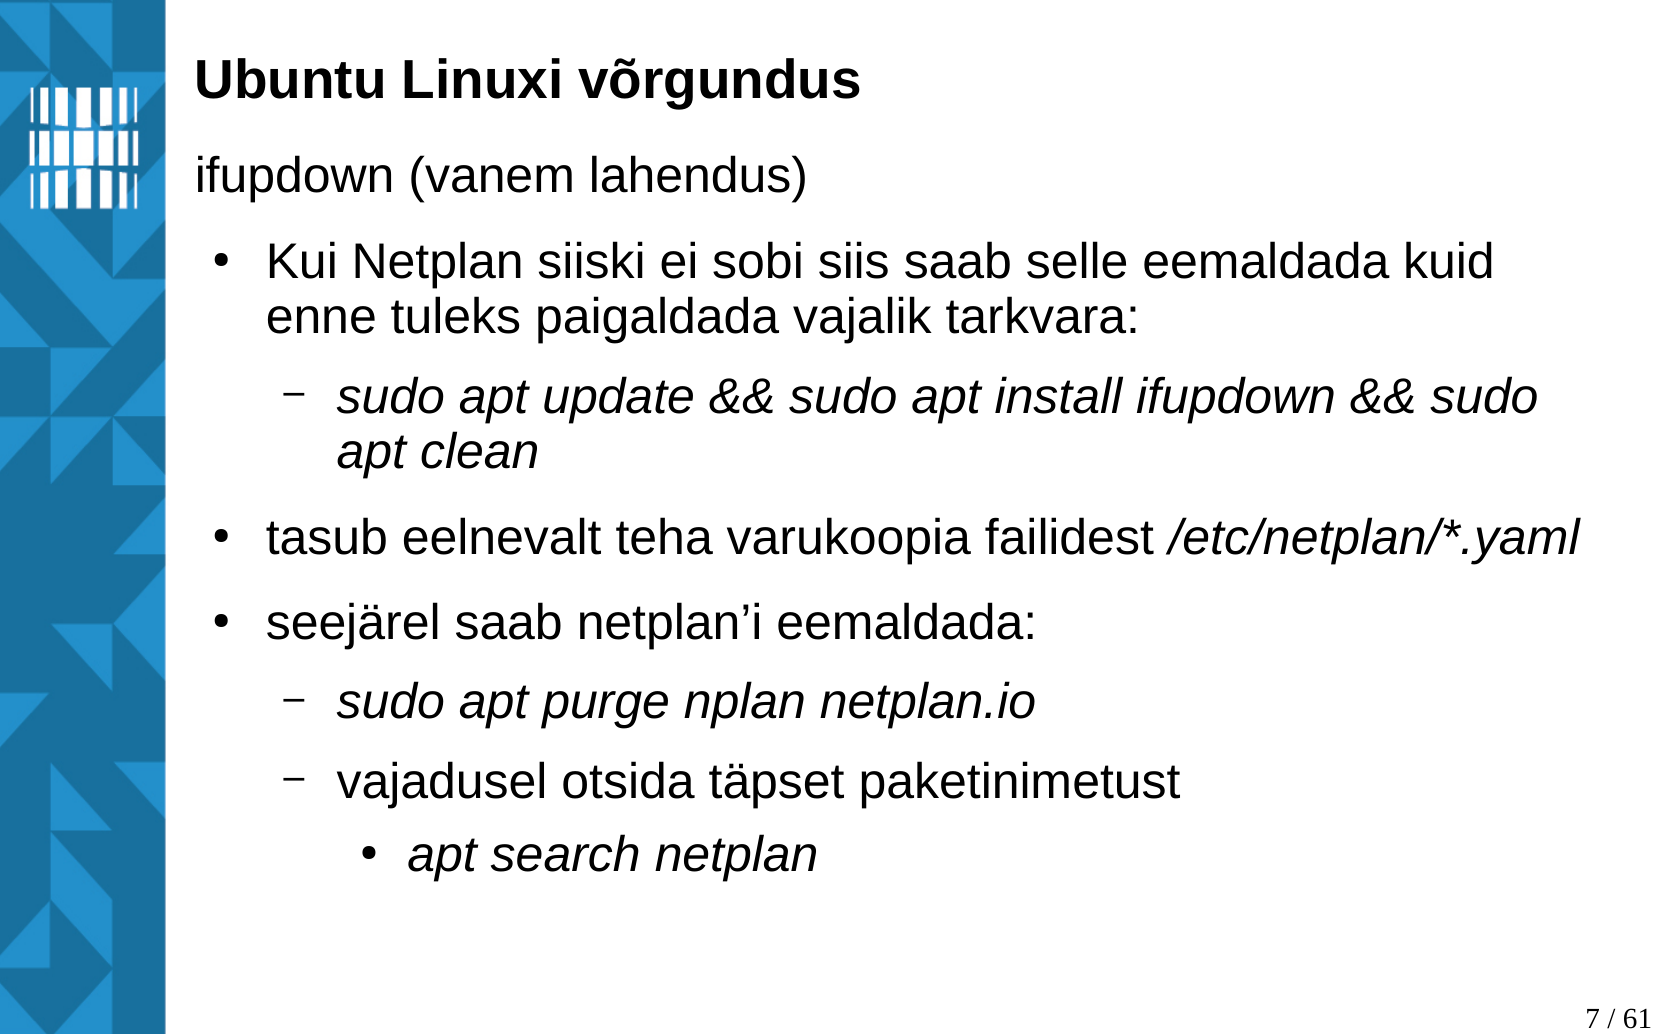

# Ubuntu Linuxi võrgundus
ifupdown (vanem lahendus)
Kui Netplan siiski ei sobi siis saab selle eemaldada kuid enne tuleks paigaldada vajalik tarkvara:
sudo apt update && sudo apt install ifupdown && sudo apt clean
tasub eelnevalt teha varukoopia failidest /etc/netplan/*.yaml
seejärel saab netplan’i eemaldada:
sudo apt purge nplan netplan.io
vajadusel otsida täpset paketinimetust
apt search netplan
7